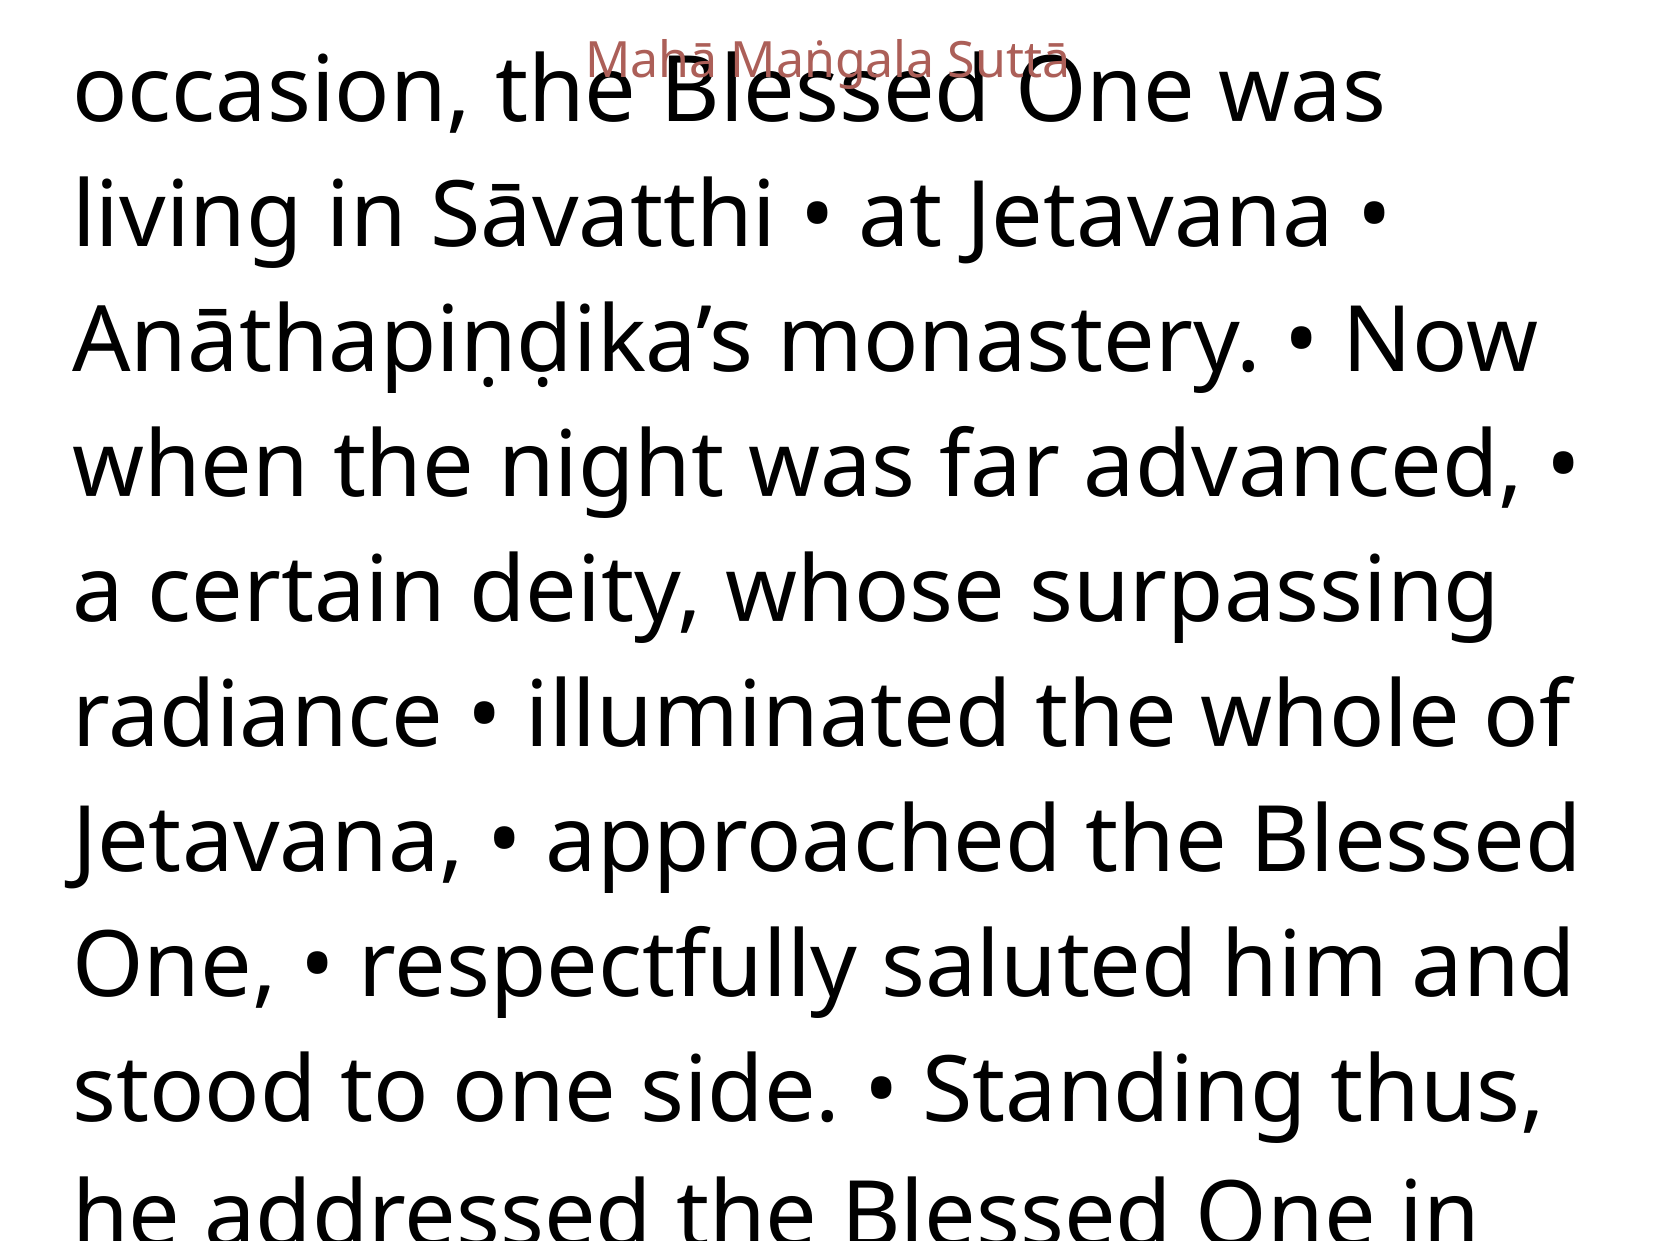

Thus have I heard: • On one occasion, the Blessed One was living in Sāvatthi • at Jetavana • Anāthapiṇḍika’s monastery. • Now when the night was far advanced, • a certain deity, whose surpassing radiance • illuminated the whole of Jetavana, • approached the Blessed One, • respectfully saluted him and stood to one side. • Standing thus, he addressed the Blessed One in verse:
Mahā Maṅgala Suttā